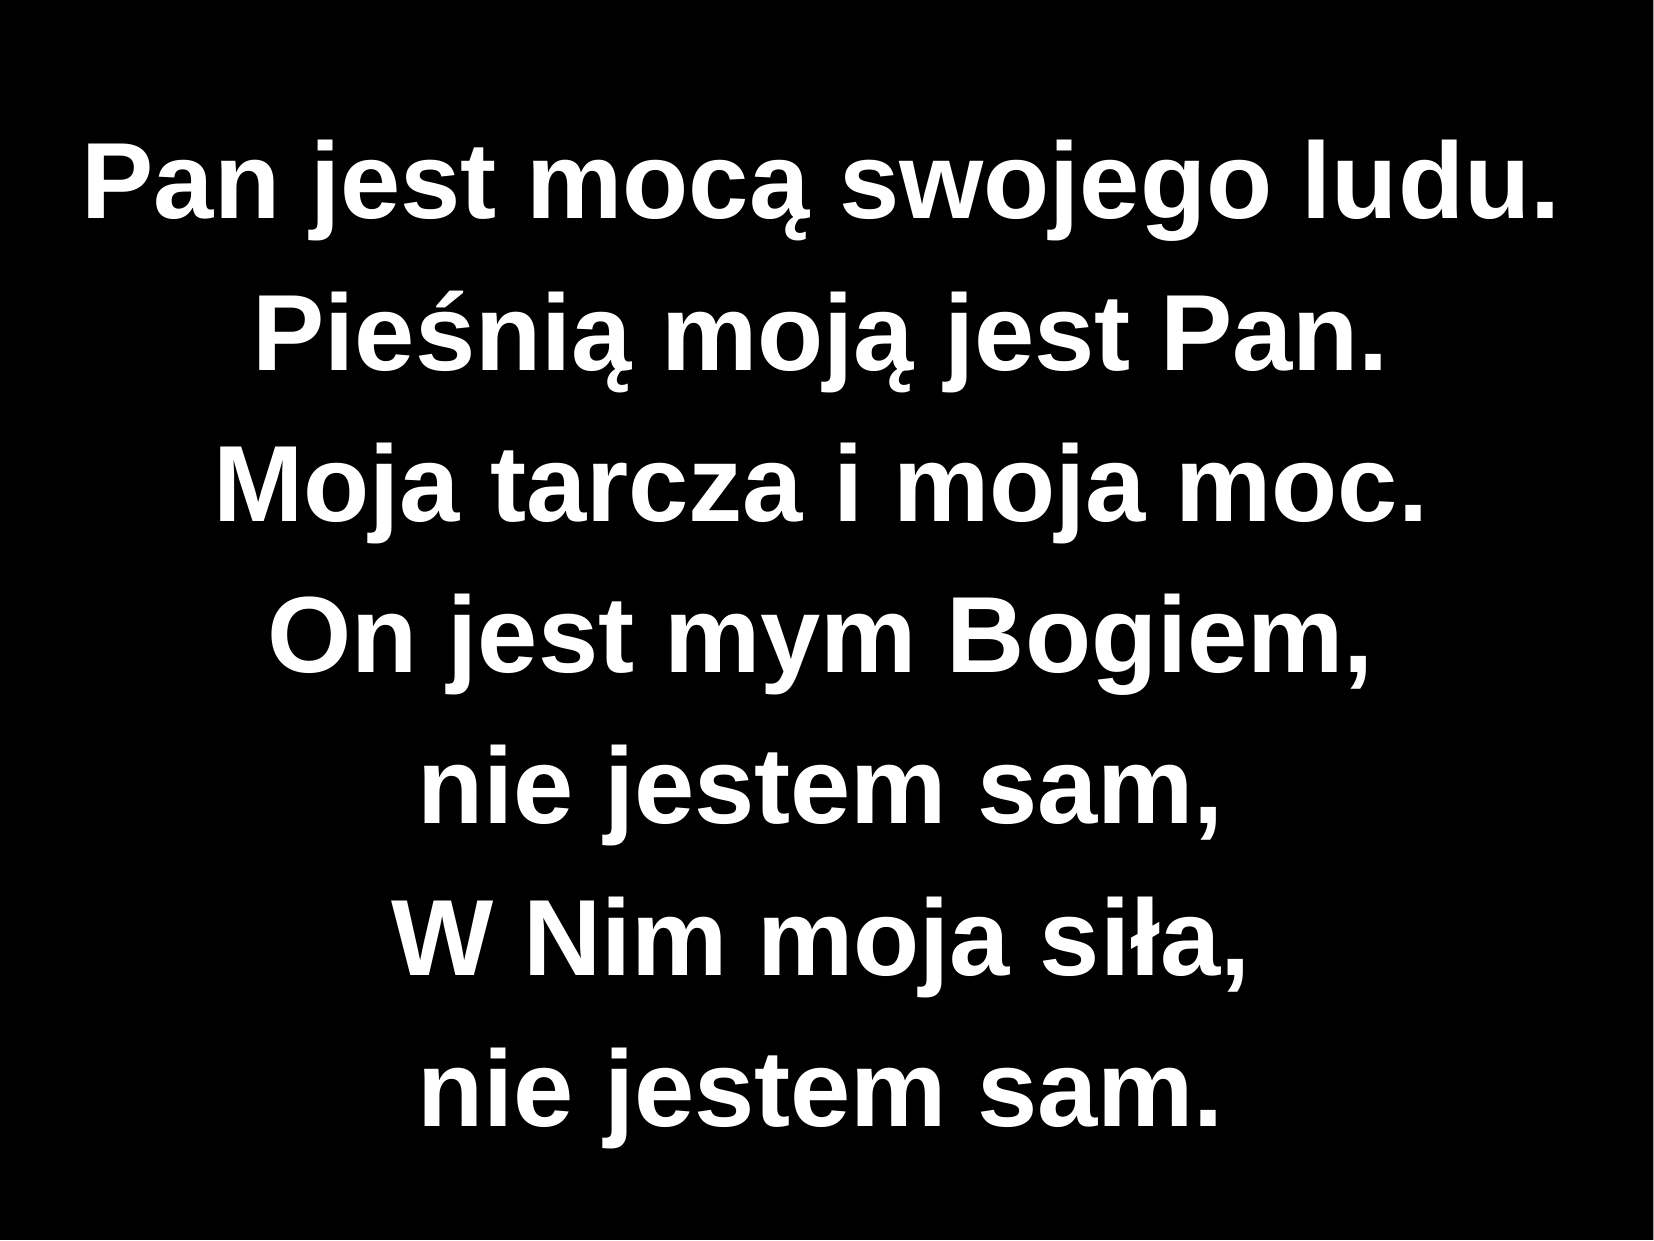

# Pan jest mocą swojego ludu.
Pieśnią moją jest Pan.
Moja tarcza i moja moc.
On jest mym Bogiem,
nie jestem sam,
W Nim moja siła,
nie jestem sam.